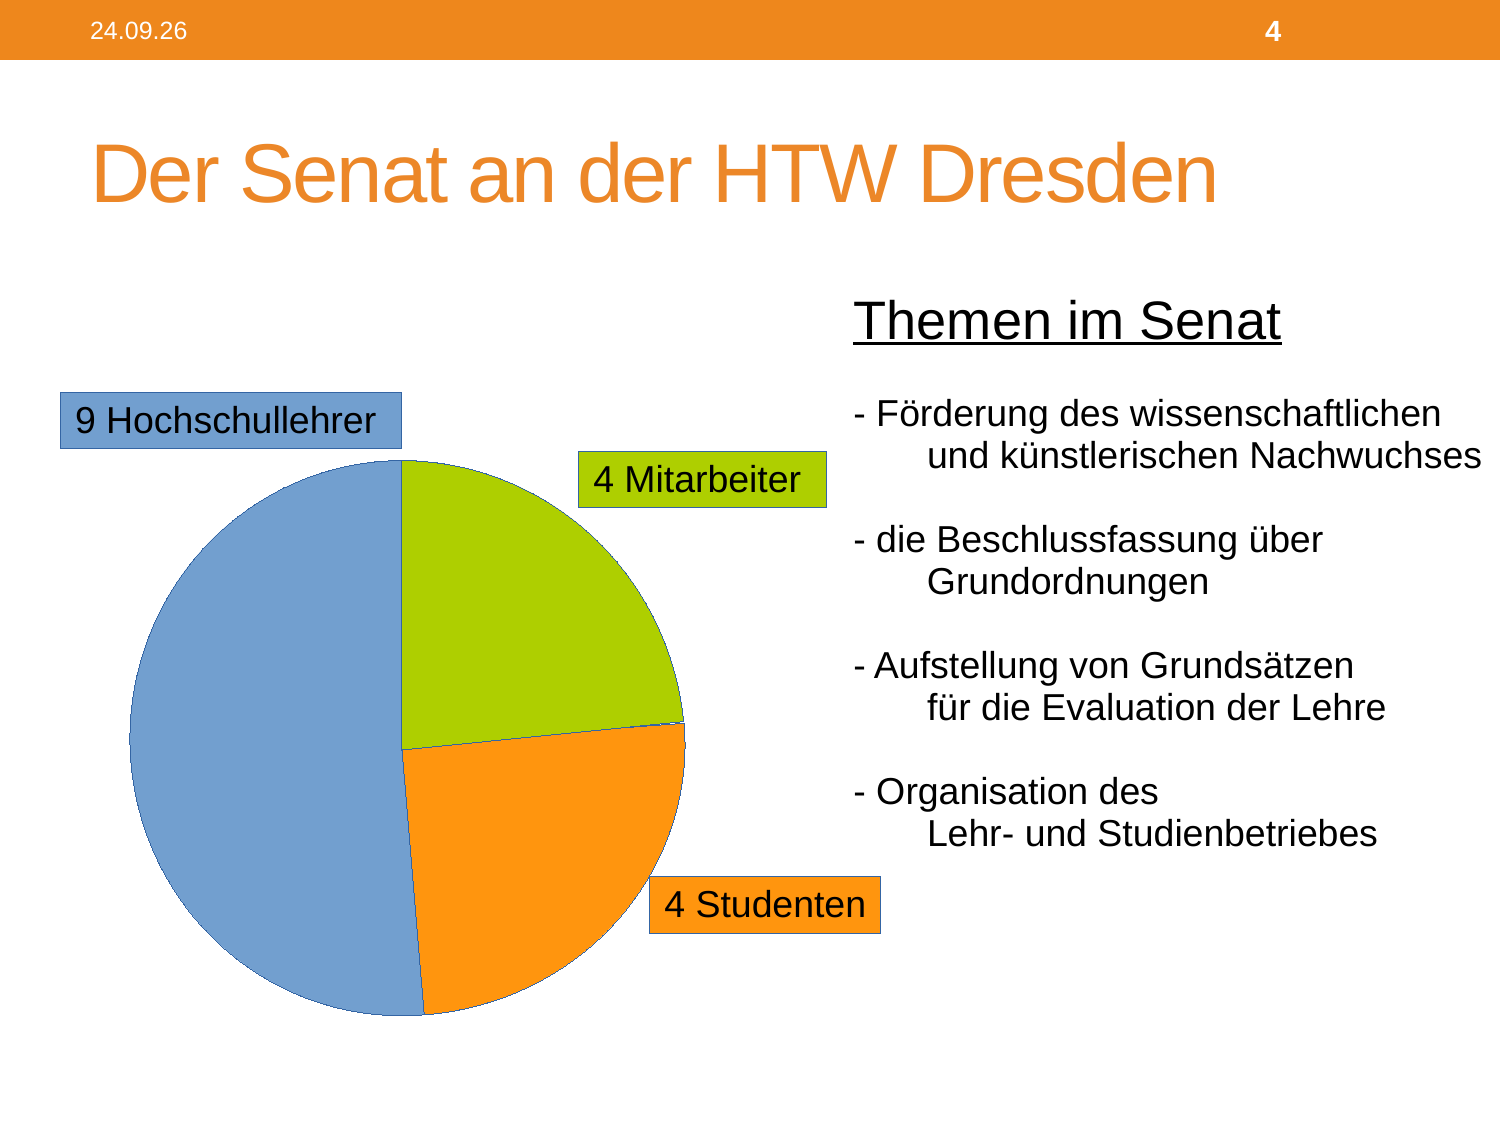

# Der Senat an der HTW Dresden
Themen im Senat
- Förderung des wissenschaftlichen
	und künstlerischen Nachwuchses
- die Beschlussfassung über
 Grundordnungen
- Aufstellung von Grundsätzen
	für die Evaluation der Lehre
- Organisation des
	Lehr- und Studienbetriebes
9 Hochschullehrer
4 Mitarbeiter
4 Studenten